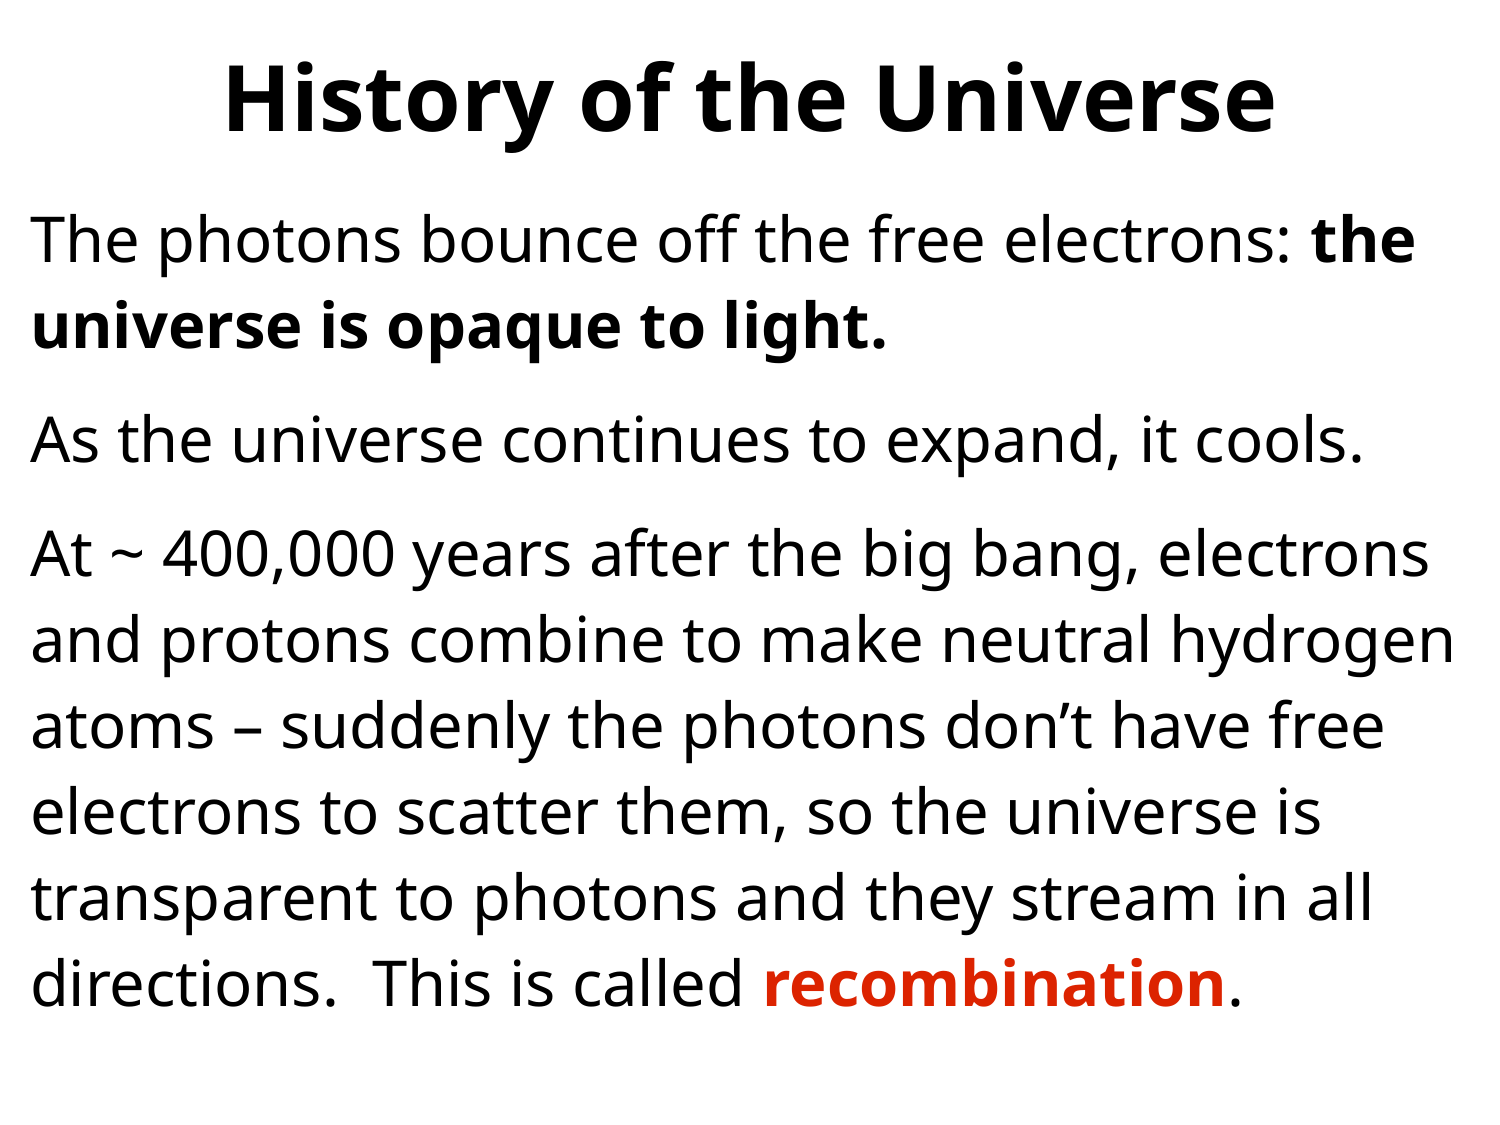

# History of the Universe
The photons bounce off the free electrons: the universe is opaque to light.
As the universe continues to expand, it cools.
At ~ 400,000 years after the big bang, electrons and protons combine to make neutral hydrogen atoms – suddenly the photons don’t have free electrons to scatter them, so the universe is transparent to photons and they stream in all directions. This is called recombination.